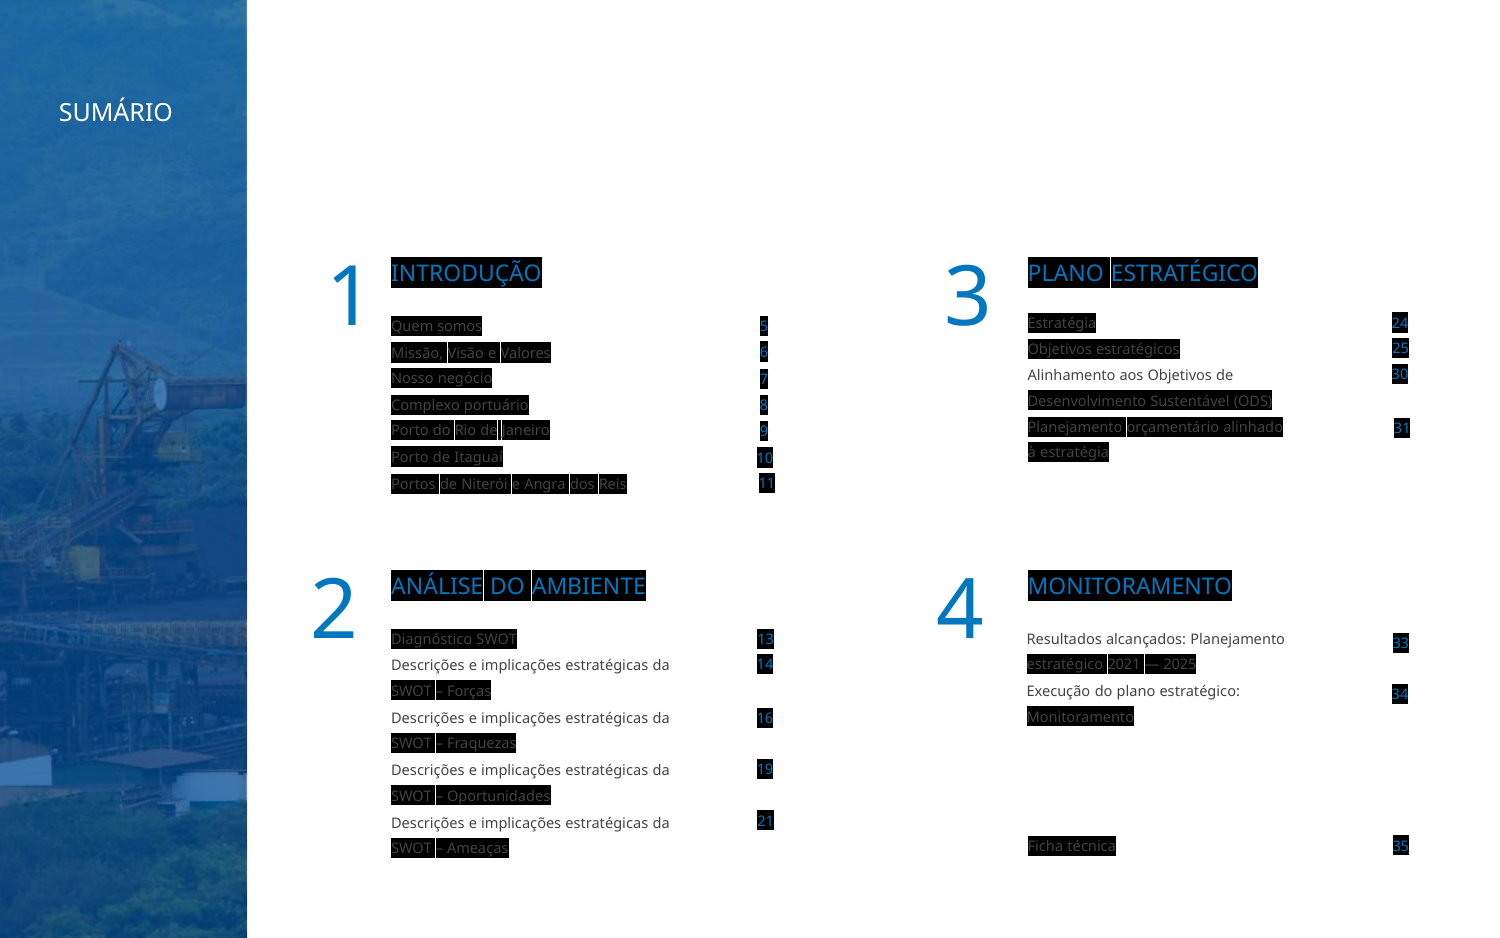

SUMÁRIO
1
3
INTRODUÇÃO
PLANO ESTRATÉGICO
Estratégia
24
25
30
Quem somos
5
6
Objetivos estratégicos
Missão, Visão e Valores
Nosso negócio
Alinhamento aos Objetivos de
Desenvolvimento Sustentável (ODS)
Planejamento orçamentário alinhado
à estratégia
7
Complexo portuário
Porto do Rio de Janeiro
Porto de Itaguaí
8
31
9
10
11
Portos de Niterói e Angra dos Reis
2
4
ANÁLISE DO AMBIENTE
MONITORAMENTO
13
14
Resultados alcançados: Planejamento
estratégico 2021 — 2025
Diagnóstico SWOT
33
34
Descrições e implicações estratégicas da
SWOT – Forças
Execução do plano estratégico:
Monitoramento
16
19
21
Descrições e implicações estratégicas da
SWOT – Fraquezas
Descrições e implicações estratégicas da
SWOT – Oportunidades
Descrições e implicações estratégicas da
SWOT – Ameaças
35
Ficha técnica